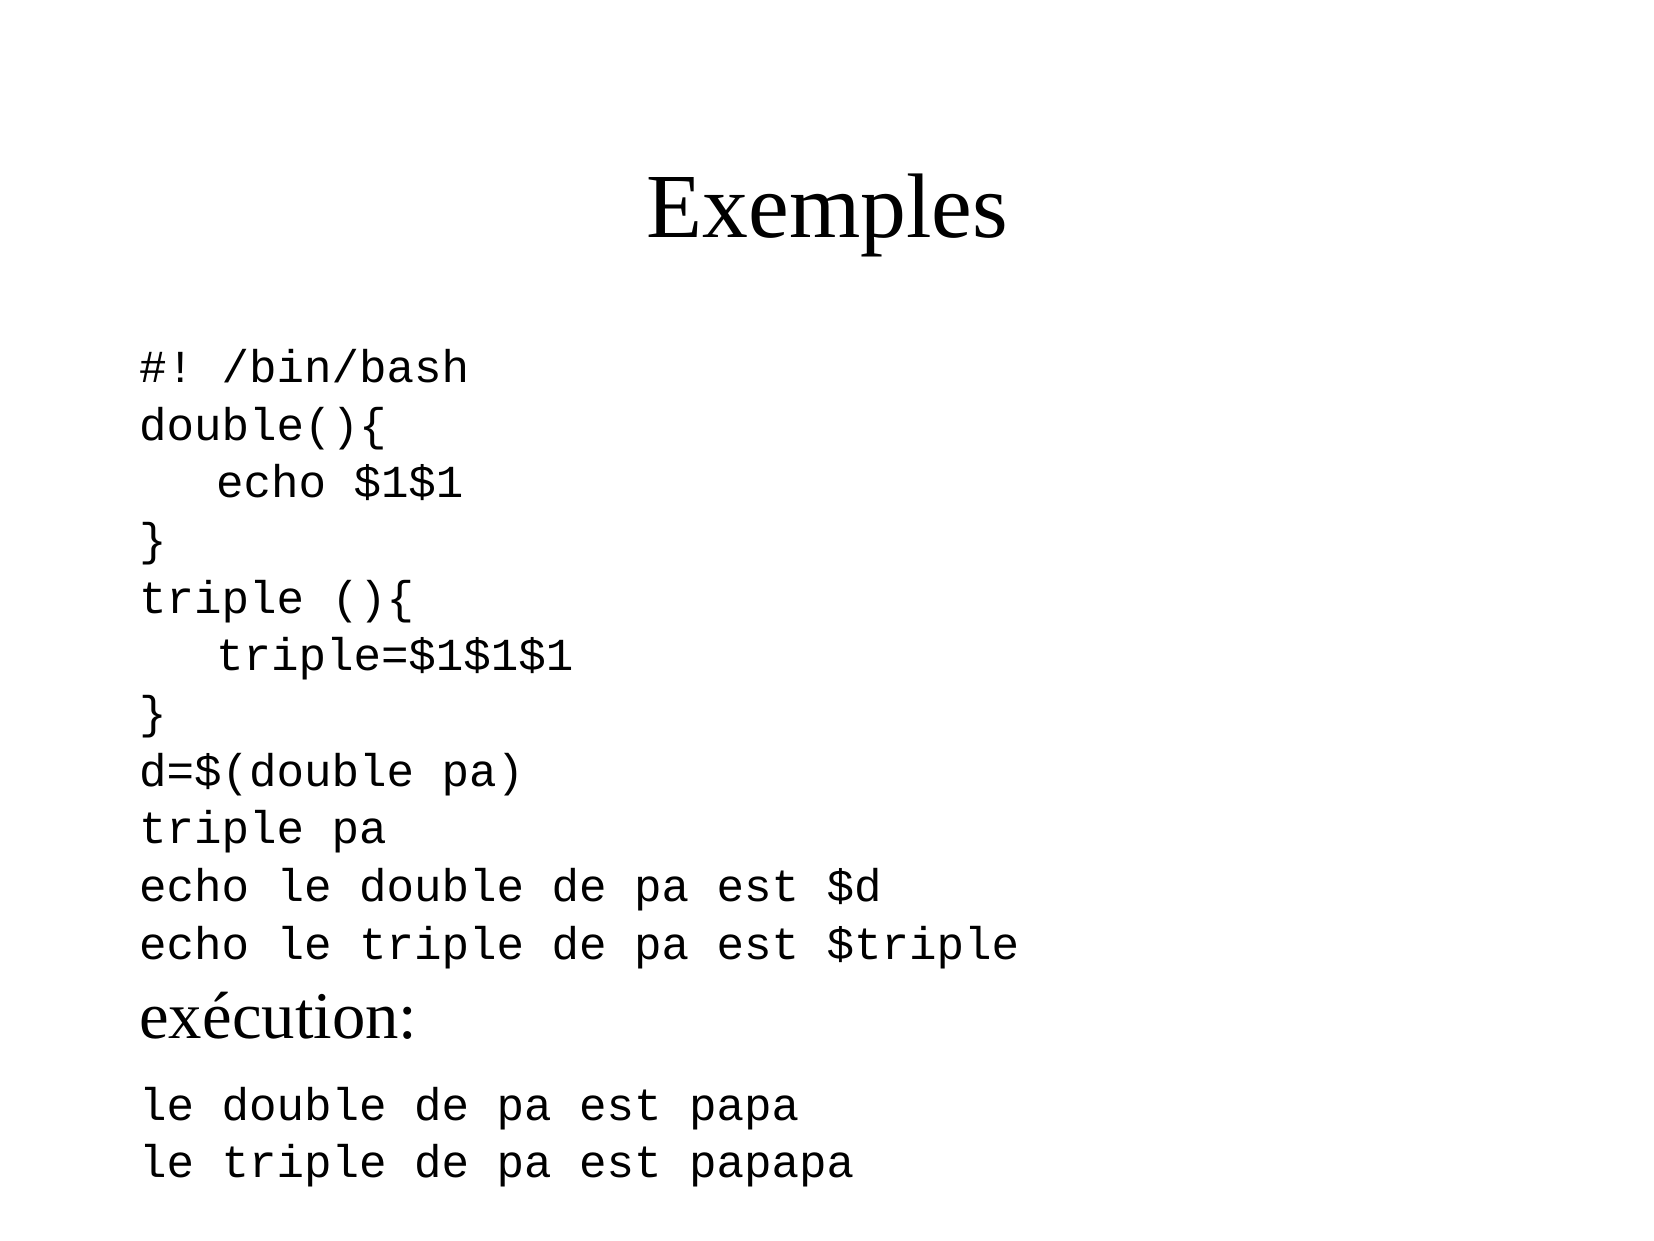

# Exemples
#! /bin/bash
double(){
echo $1$1
}
triple (){
triple=$1$1$1
}
d=$(double pa)
triple pa
echo le double de pa est $d
echo le triple de pa est $triple
exécution:
le double de pa est papa
le triple de pa est papapa